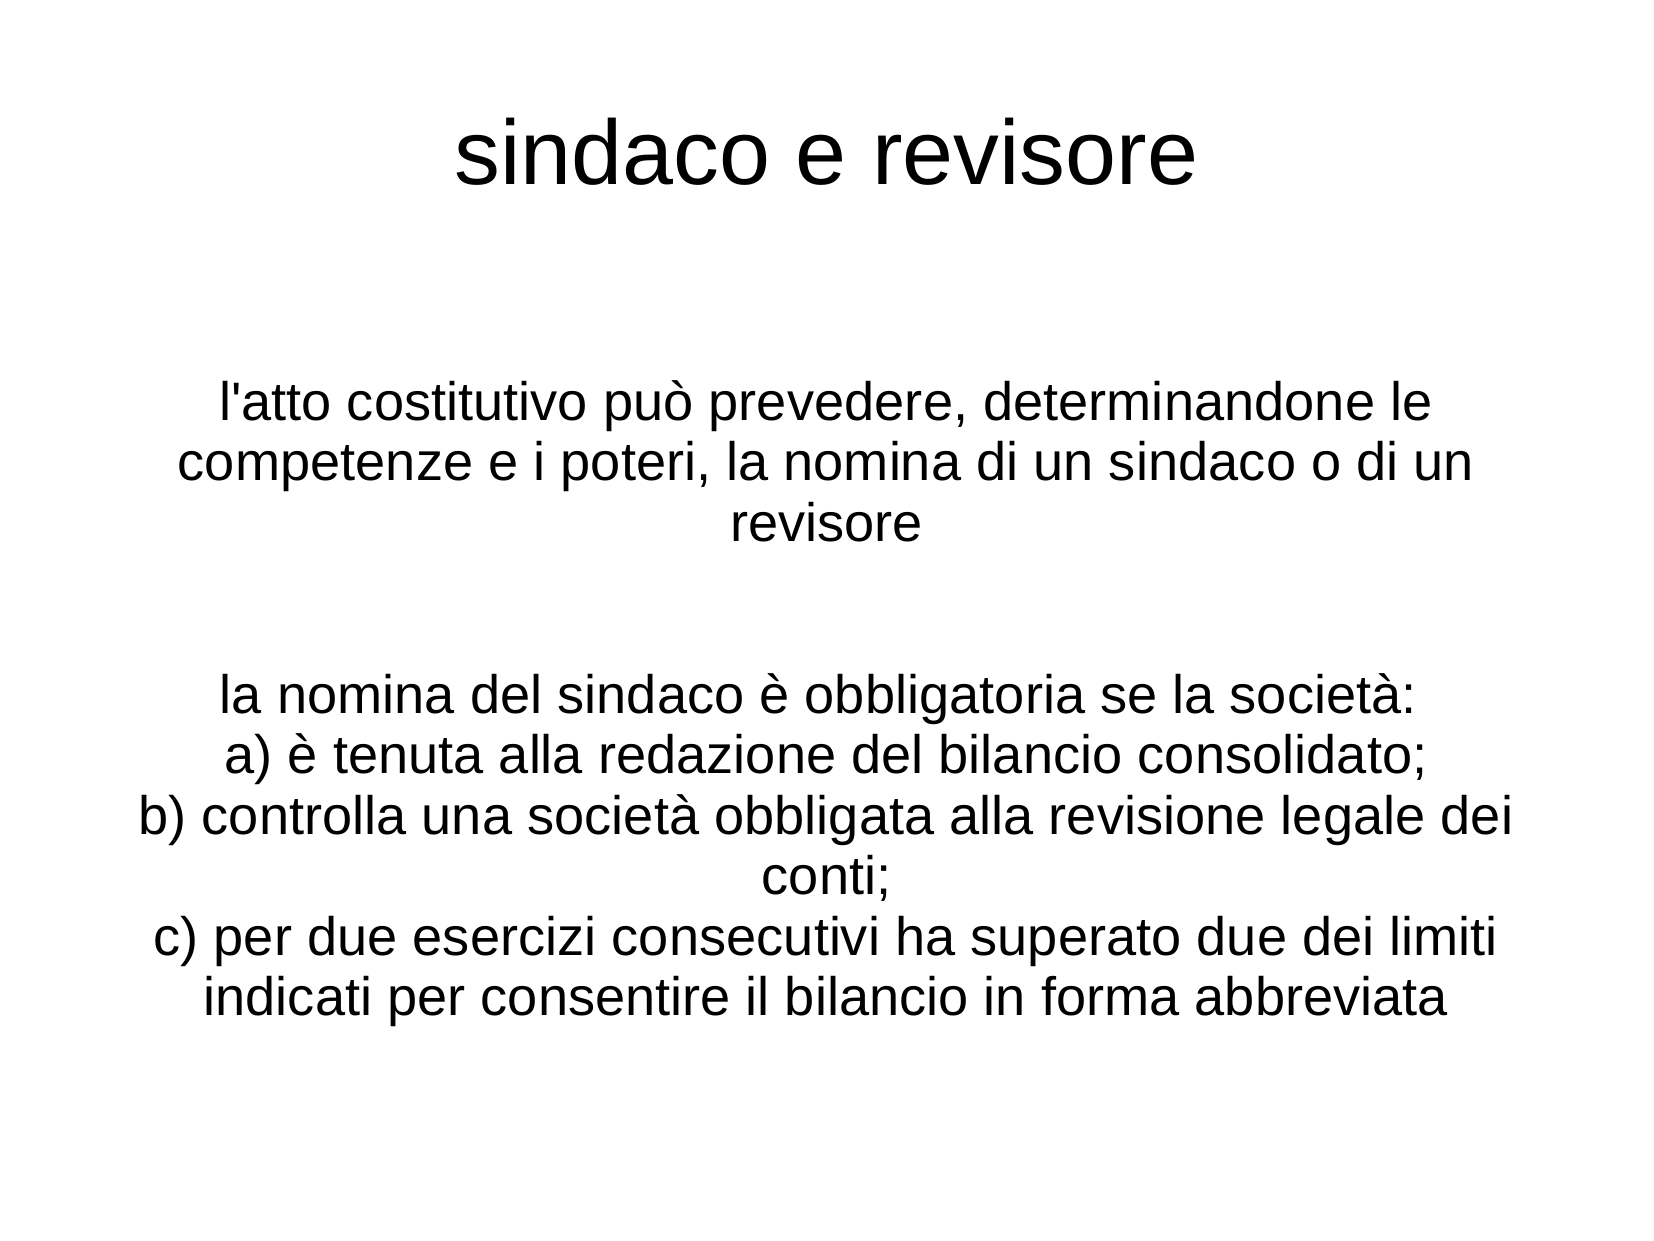

sindaco e revisore
# l'atto costitutivo può prevedere, determinandone le competenze e i poteri, la nomina di un sindaco o di un revisore
la nomina del sindaco è obbligatoria se la società:
a) è tenuta alla redazione del bilancio consolidato;
b) controlla una società obbligata alla revisione legale dei conti;
c) per due esercizi consecutivi ha superato due dei limiti indicati per consentire il bilancio in forma abbreviata